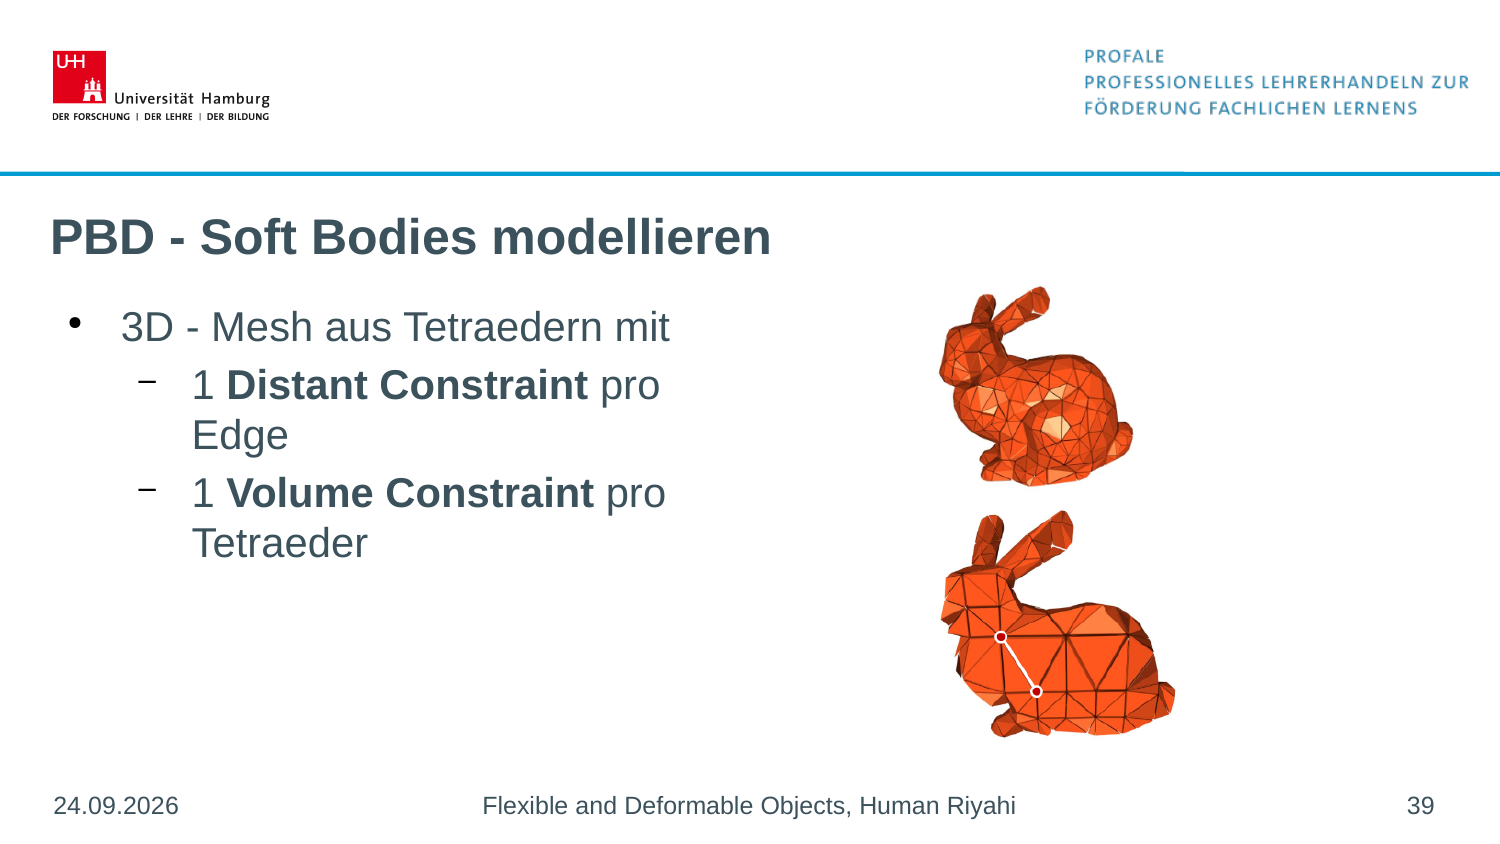

Quelle ist hier 10 minute physics von Matthias Müller (soft body videos)
Bild fehlt
# PBD - Soft Bodies modellieren
3D - Mesh aus Tetraedern mit
1 Distant Constraint pro Edge
1 Volume Constraint pro Tetraeder
Flexible and Deformable Objects, Human Riyahi